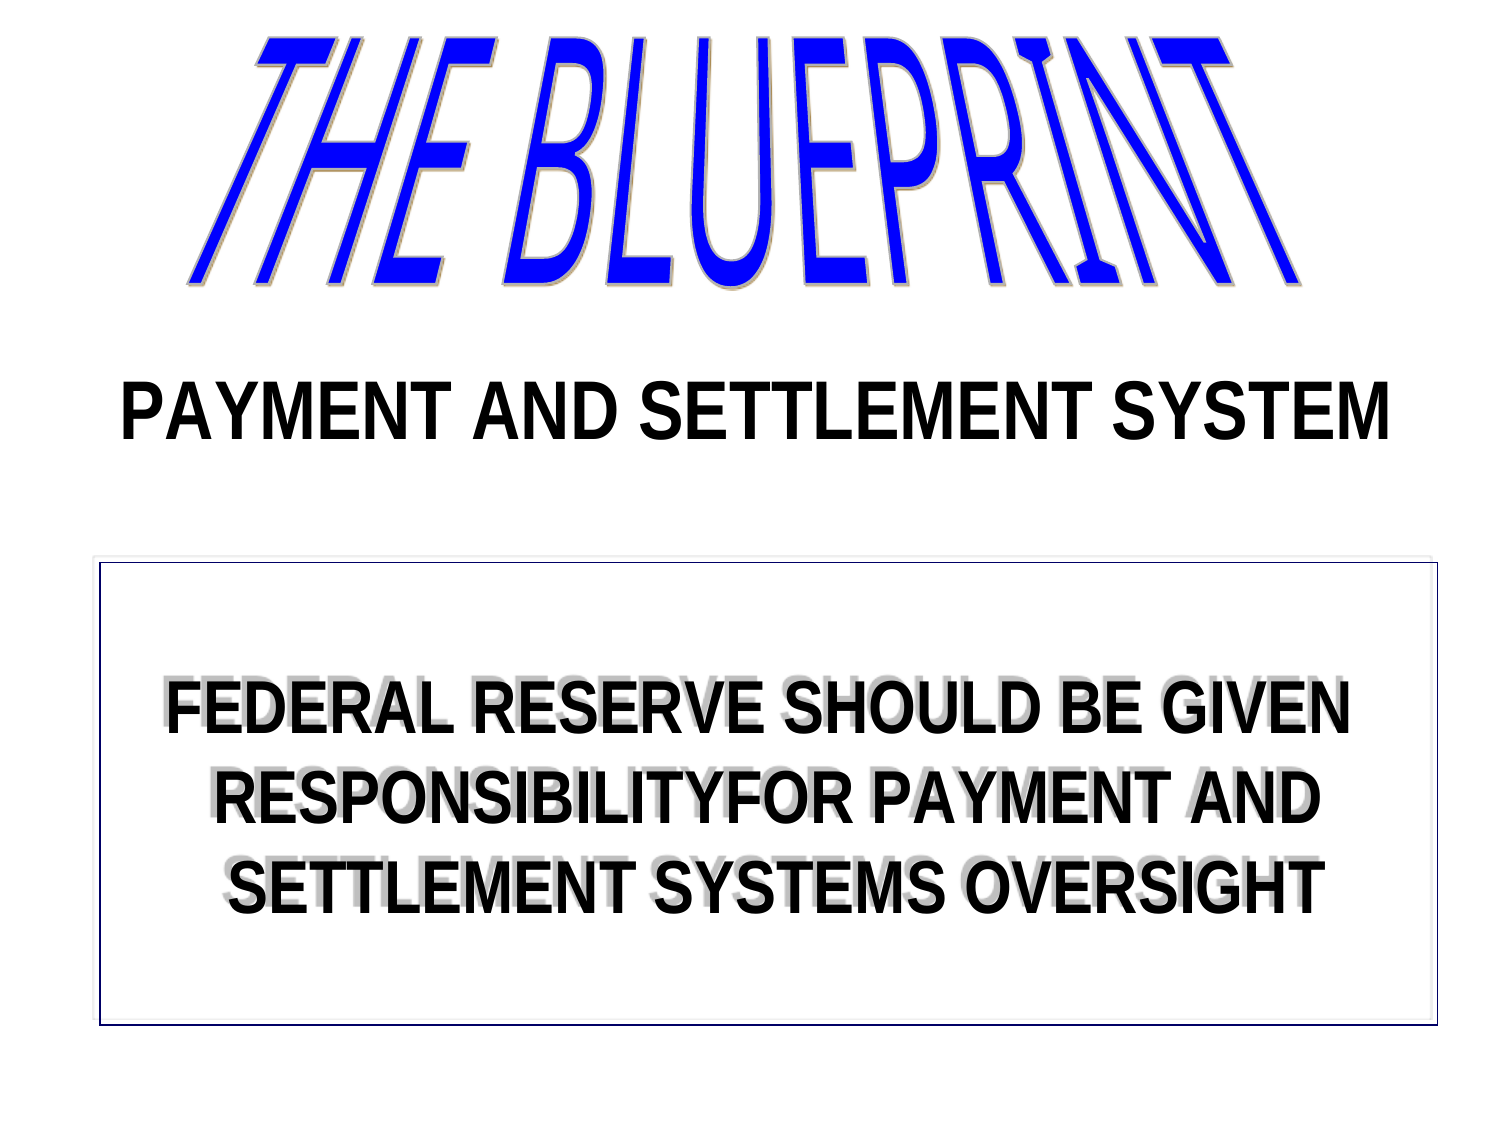

THE BLUEPRINT
PAYMENT AND SETTLEMENT SYSTEM
FEDERAL RESERVE SHOULD BE GIVEN
RESPONSIBILITYFOR PAYMENT AND
 SETTLEMENT SYSTEMS OVERSIGHT